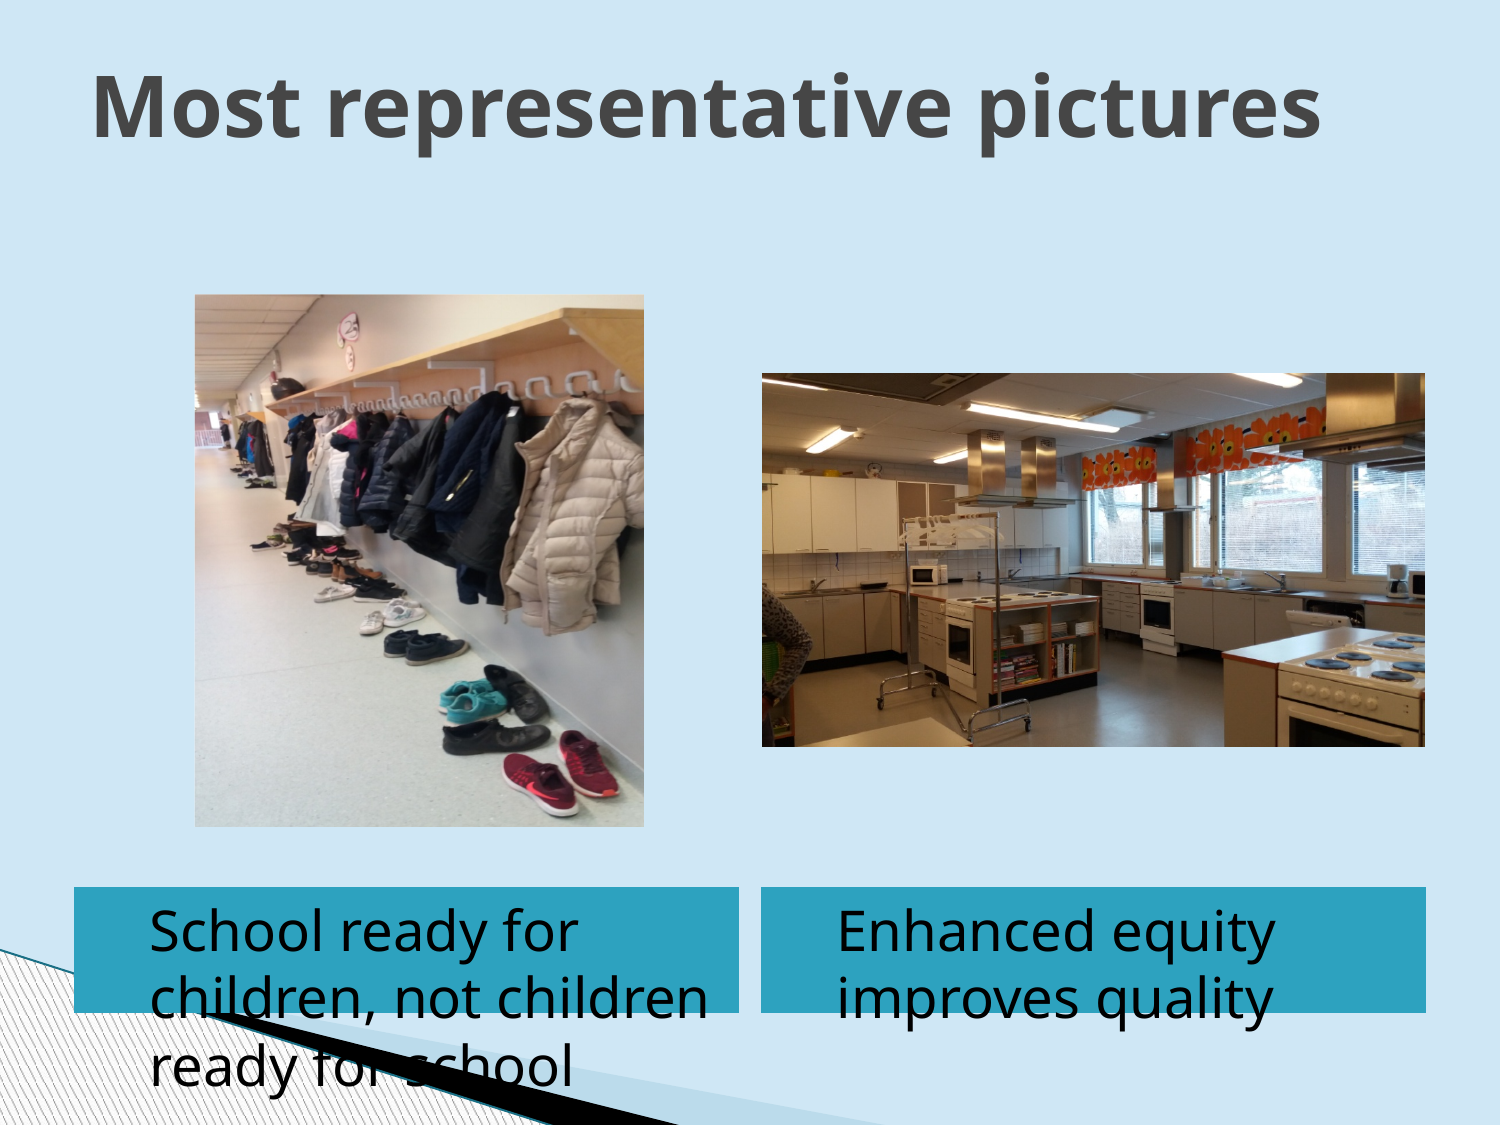

# Most representative pictures
School ready for children, not children ready for school
Enhanced equity improves quality